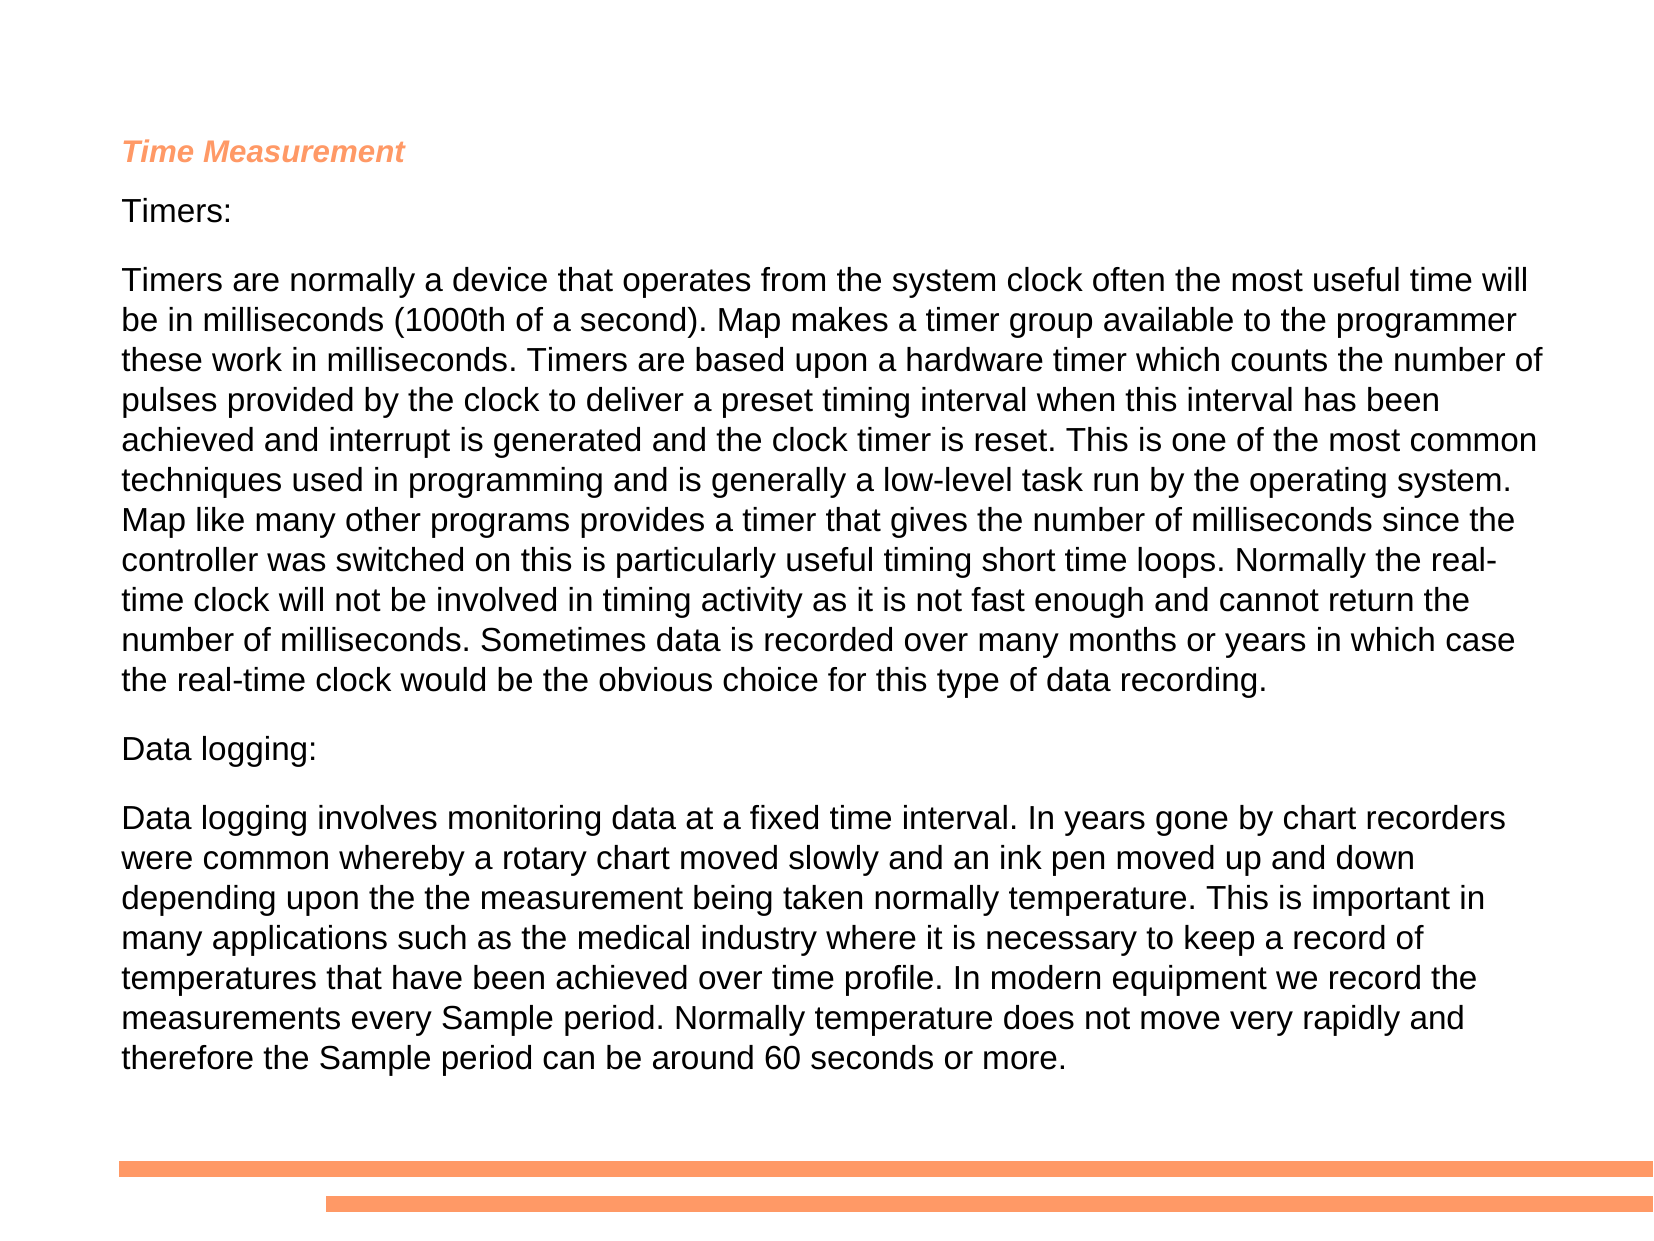

# Time Measurement
Timers:
Timers are normally a device that operates from the system clock often the most useful time will be in milliseconds (1000th of a second). Map makes a timer group available to the programmer these work in milliseconds. Timers are based upon a hardware timer which counts the number of pulses provided by the clock to deliver a preset timing interval when this interval has been achieved and interrupt is generated and the clock timer is reset. This is one of the most common techniques used in programming and is generally a low-level task run by the operating system. Map like many other programs provides a timer that gives the number of milliseconds since the controller was switched on this is particularly useful timing short time loops. Normally the real-time clock will not be involved in timing activity as it is not fast enough and cannot return the number of milliseconds. Sometimes data is recorded over many months or years in which case the real-time clock would be the obvious choice for this type of data recording.
Data logging:
Data logging involves monitoring data at a fixed time interval. In years gone by chart recorders were common whereby a rotary chart moved slowly and an ink pen moved up and down depending upon the the measurement being taken normally temperature. This is important in many applications such as the medical industry where it is necessary to keep a record of temperatures that have been achieved over time profile. In modern equipment we record the measurements every Sample period. Normally temperature does not move very rapidly and therefore the Sample period can be around 60 seconds or more.